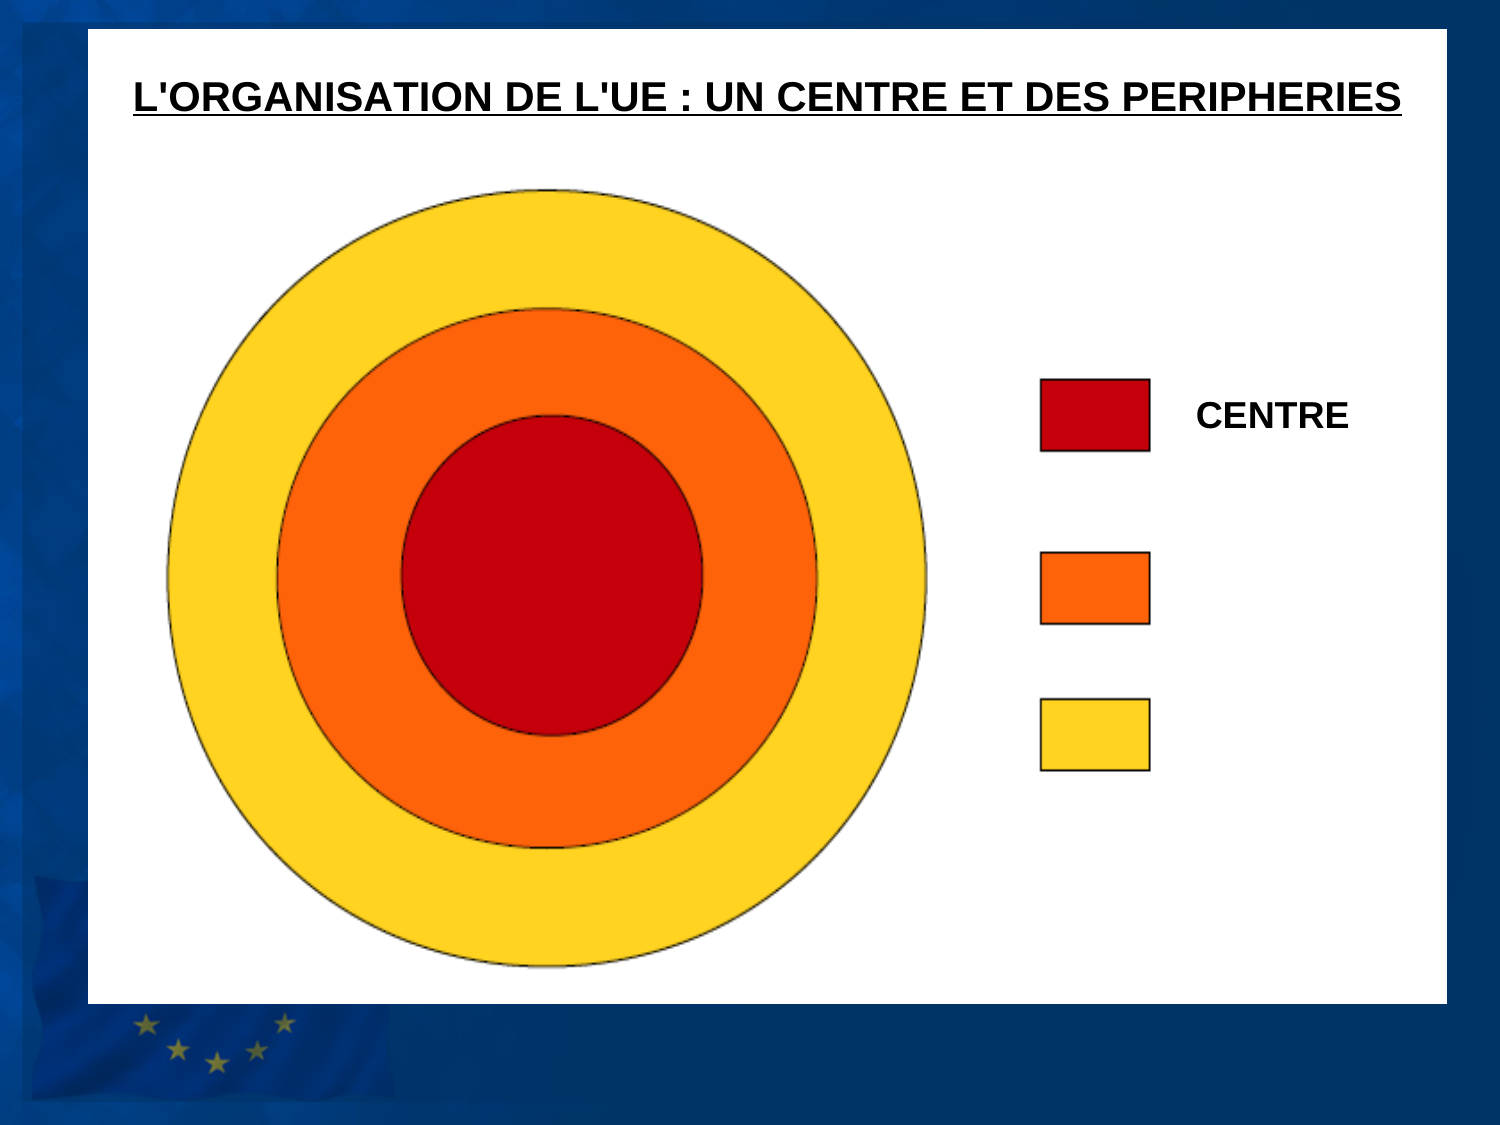

L'ORGANISATION DE L'UE : UN CENTRE ET DES PERIPHERIES
CENTRE